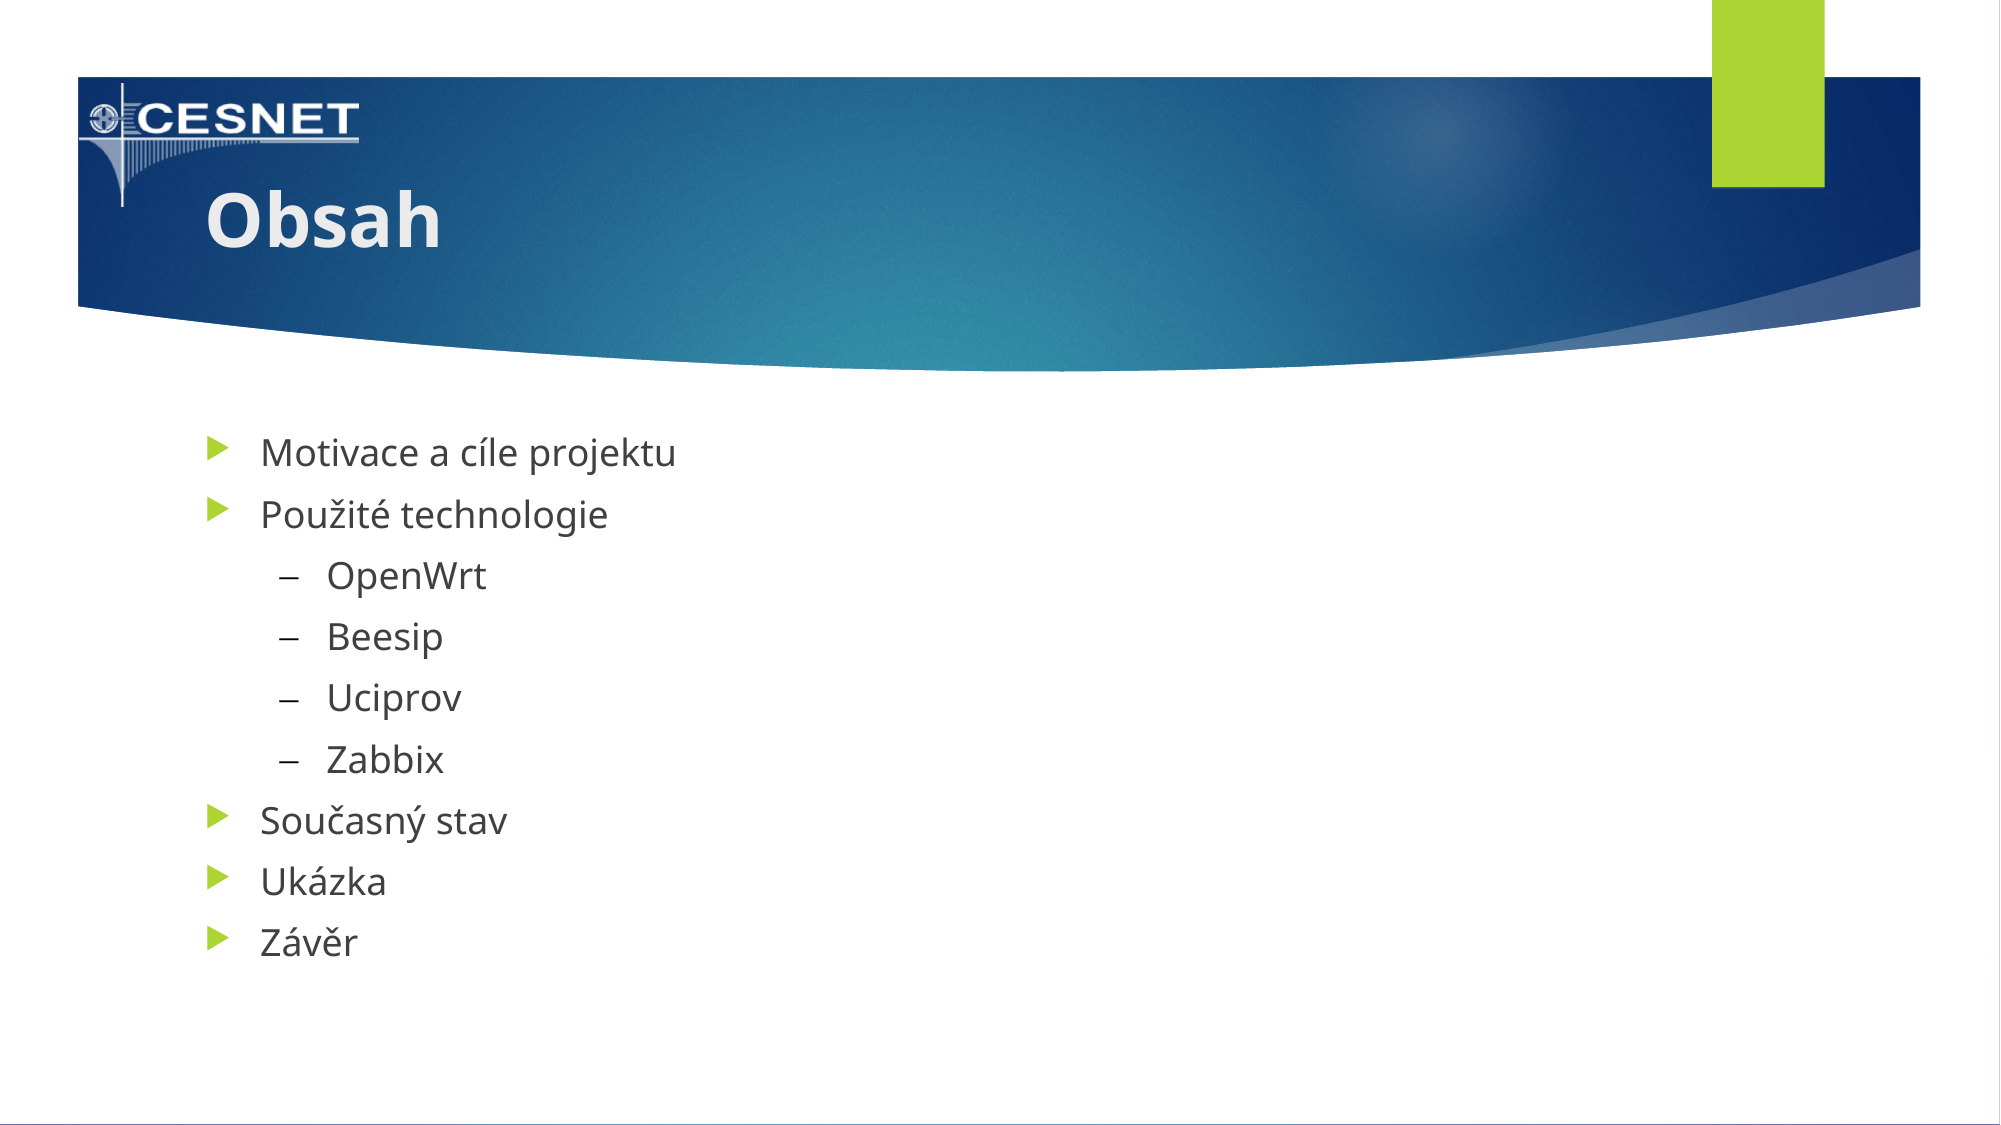

Obsah
Motivace a cíle projektu
Použité technologie
OpenWrt
Beesip
Uciprov
Zabbix
Současný stav
Ukázka
Závěr